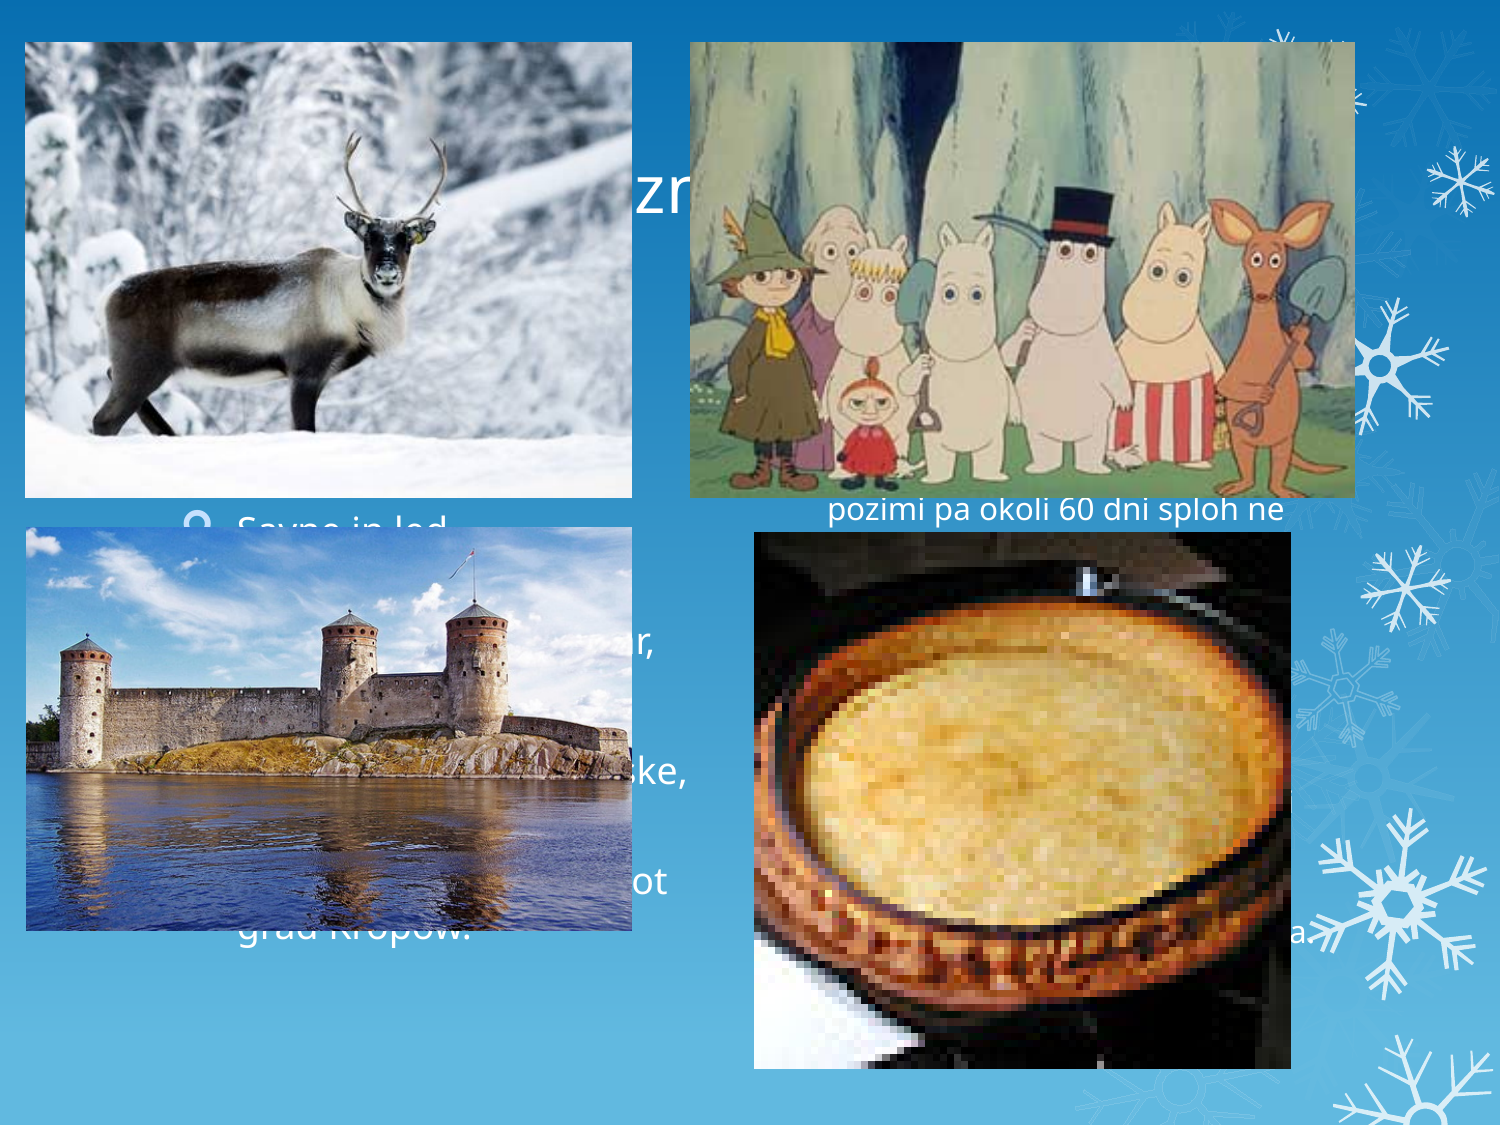

# Zanimivosti in znamenitosti
Arhitektura,
Lesne rezbarije,
Obarvane sveče,
Savne in led,
Svetovno prvenstvo v igranju navideznih kitar,
Drsanje in drsalke,
Pleme Samiji iz Laponske,
Grad Olavinlinna, ki v stripu Tintin nastopa kot grad Kropow.
Severni jeleni,
Poleti na skrajnem severu Finske sonce ne zaide 73 dni zapored, pozimi pa okoli 60 dni sploh ne vzide!
Pijejo veliko kave,
Zgodbice o Mumitrolih,
Smučati se naučijo takrat, ko se naučijo hoditi,
Otroci se bojijo pošasti Stallo, ki te lahko s svojo ledeno sapo ubije,
Pannukakku-Palačinka velikanka.